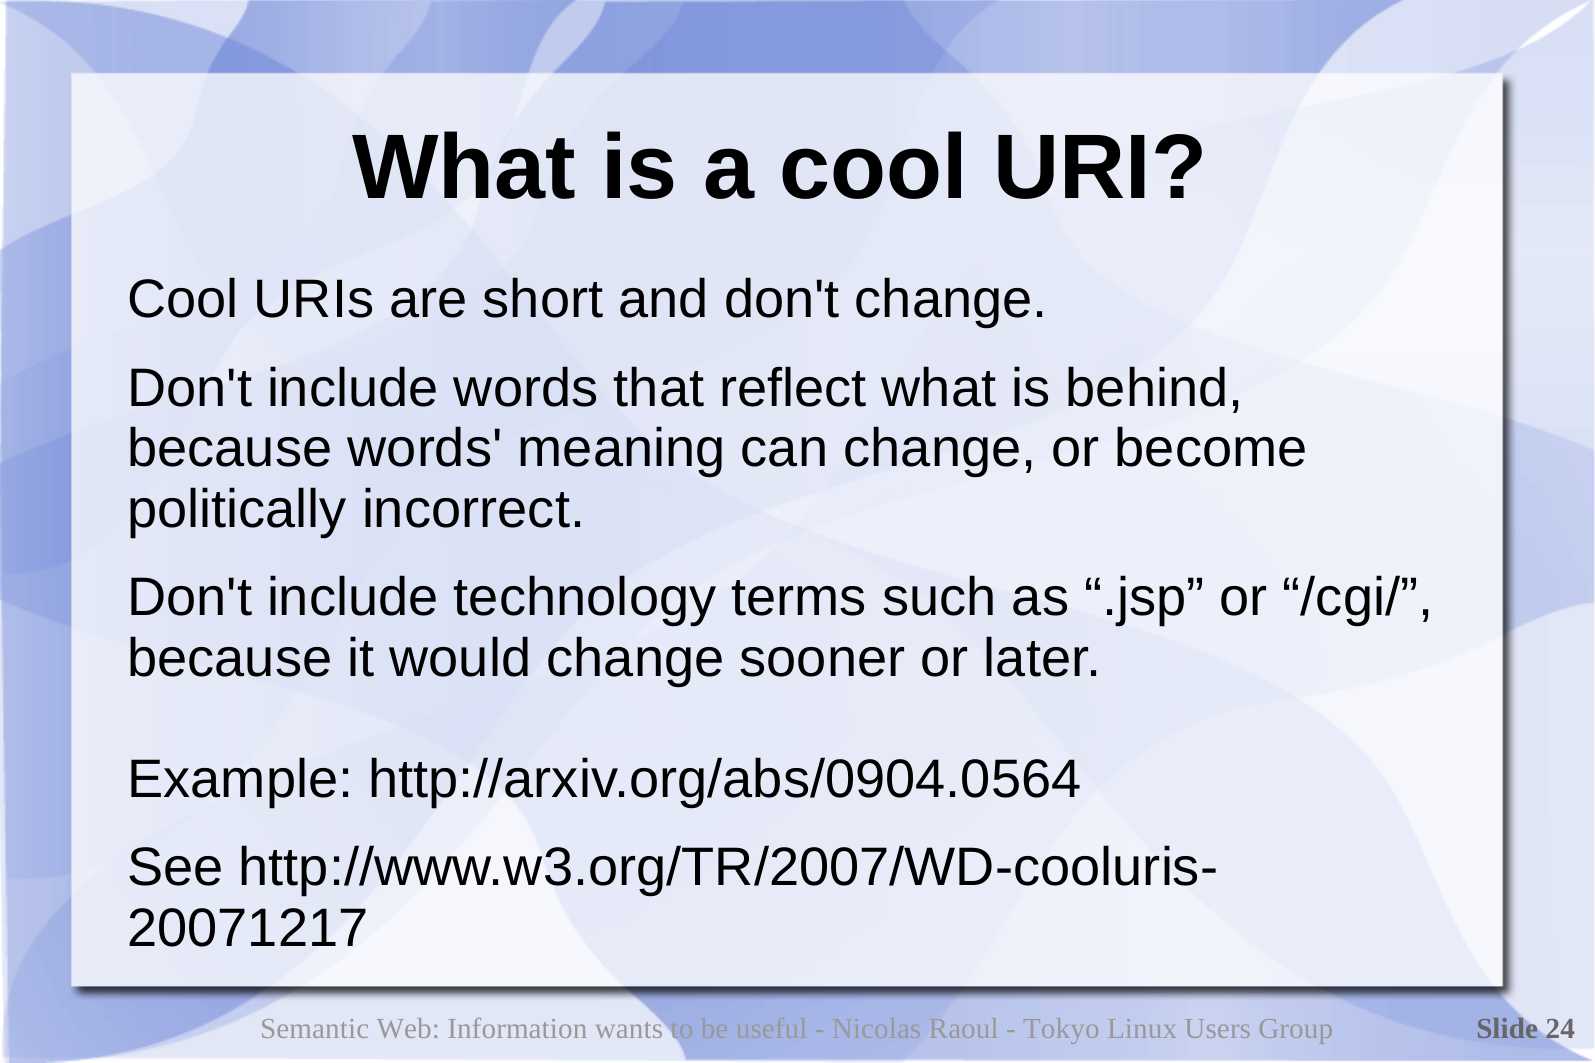

# What is a cool URI?
Cool URIs are short and don't change.
Don't include words that reflect what is behind, because words' meaning can change, or become politically incorrect.
Don't include technology terms such as “.jsp” or “/cgi/”, because it would change sooner or later.
Example: http://arxiv.org/abs/0904.0564
See http://www.w3.org/TR/2007/WD-cooluris-20071217
Semantic Web: Information wants to be useful - Nicolas Raoul - Tokyo Linux Users Group
24